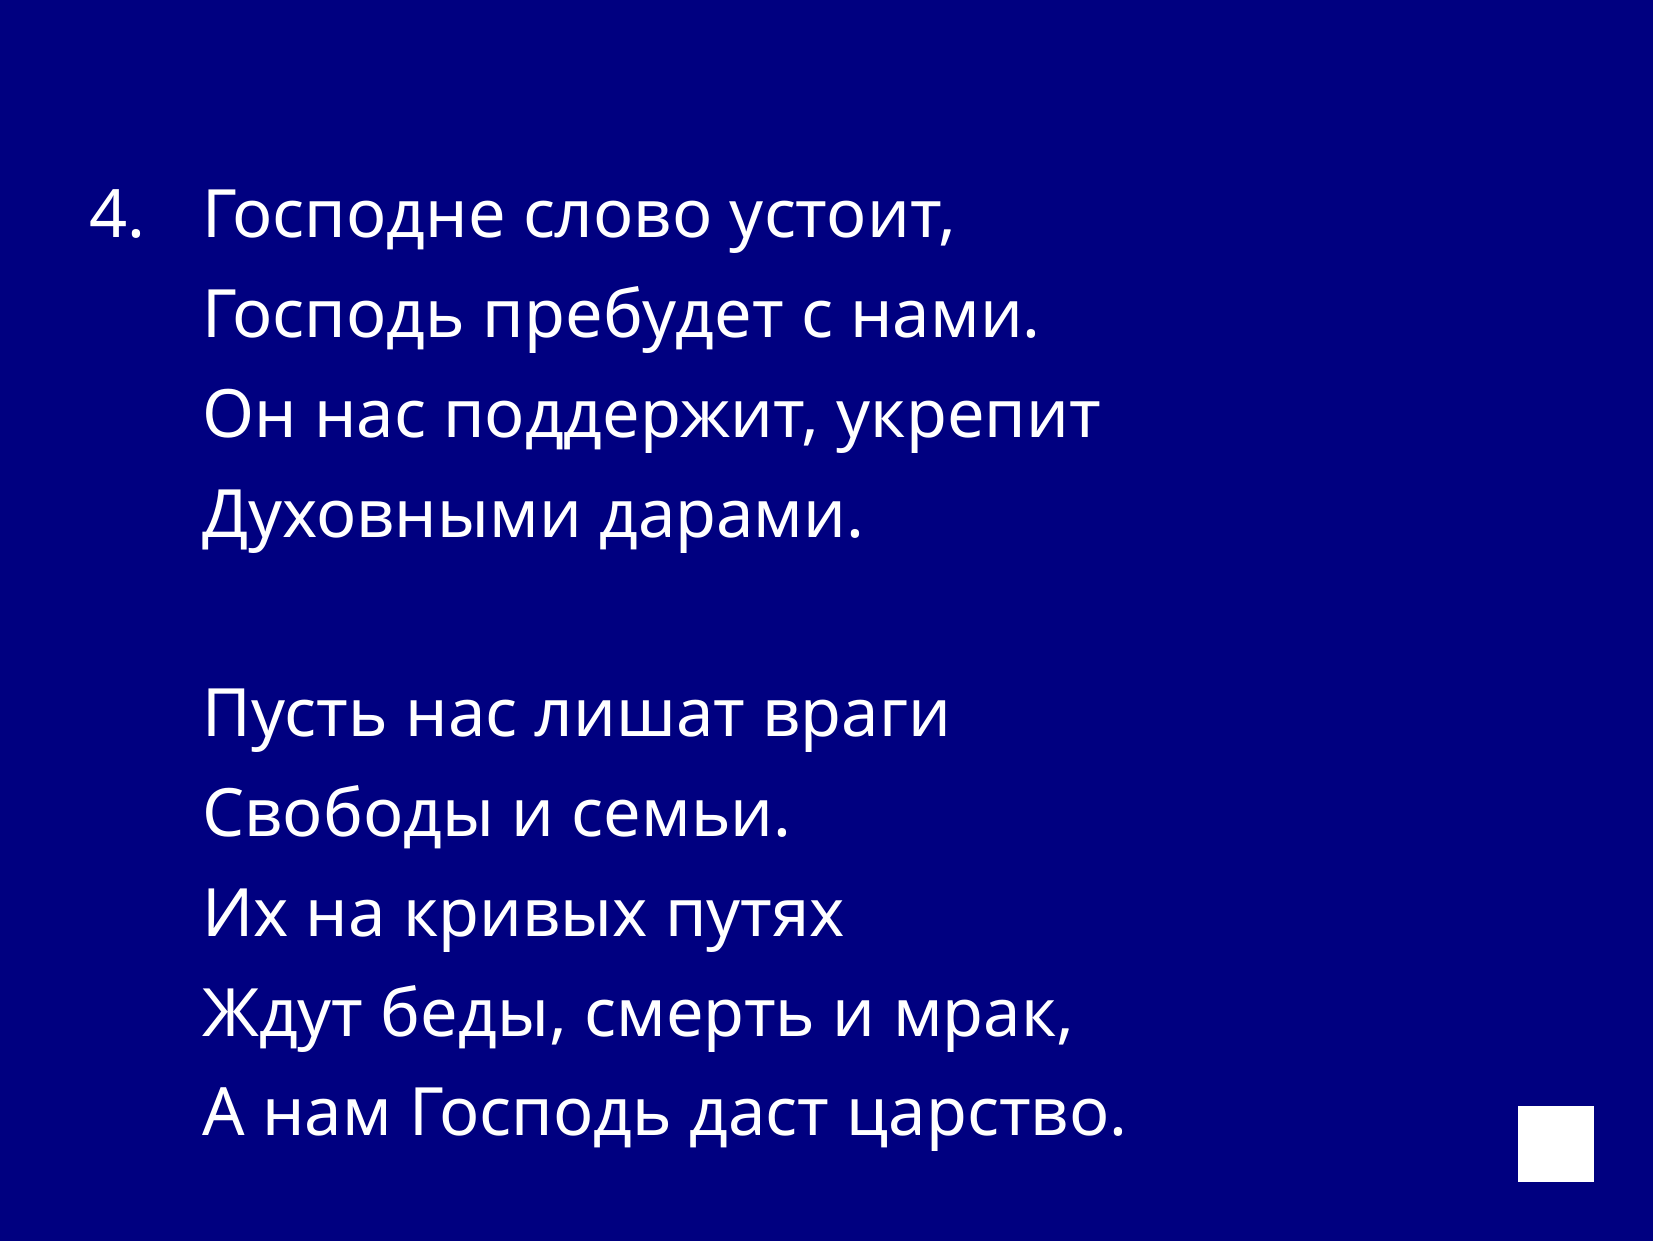

4.	Господне слово устоит,
	Господь пребудет с нами.
	Он нас поддержит, укрепит
	Духовными дарами.
	Пусть нас лишат враги
	Свободы и семьи.
	Их на кривых путях
	Ждут беды, смерть и мрак,
	А нам Господь даст царство.